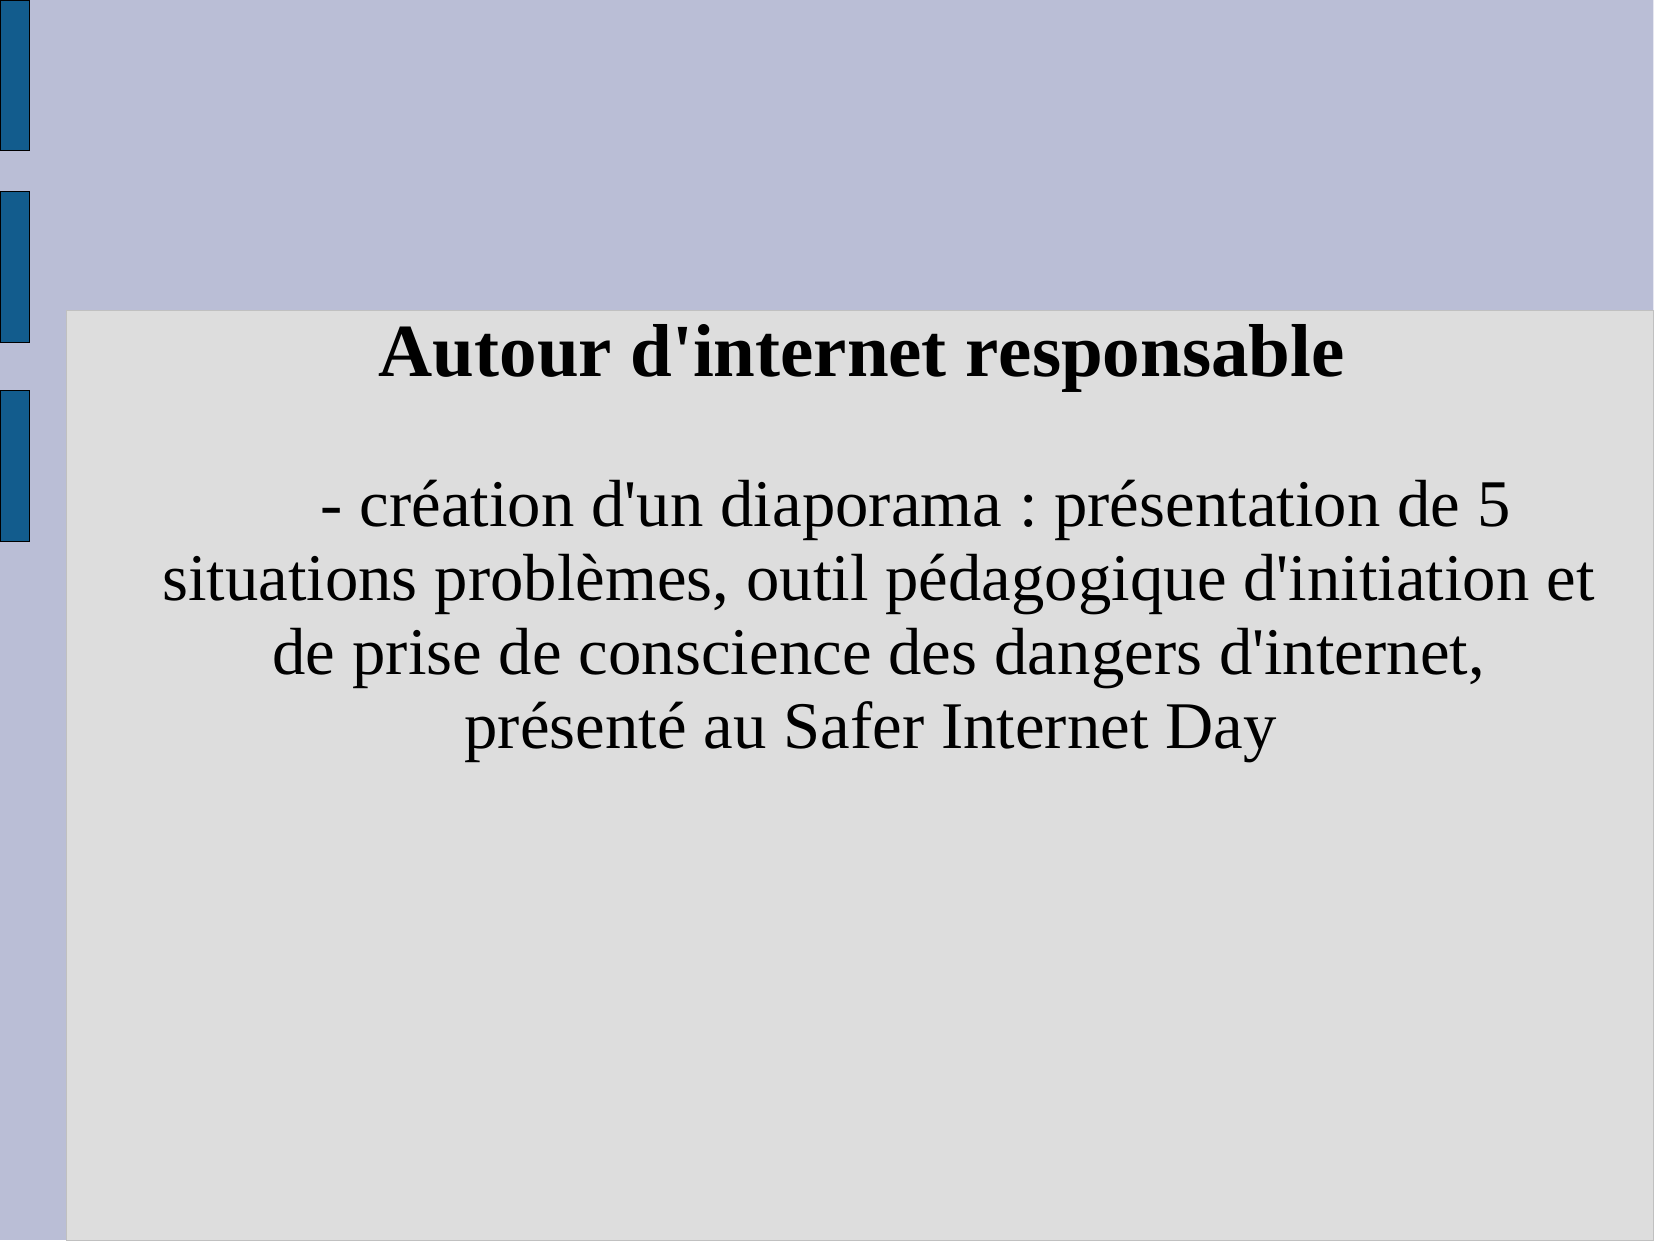

# Autour d'internet responsable
	- création d'un diaporama : présentation de 5 situations problèmes, outil pédagogique d'initiation et de prise de conscience des dangers d'internet, présenté au Safer Internet Day